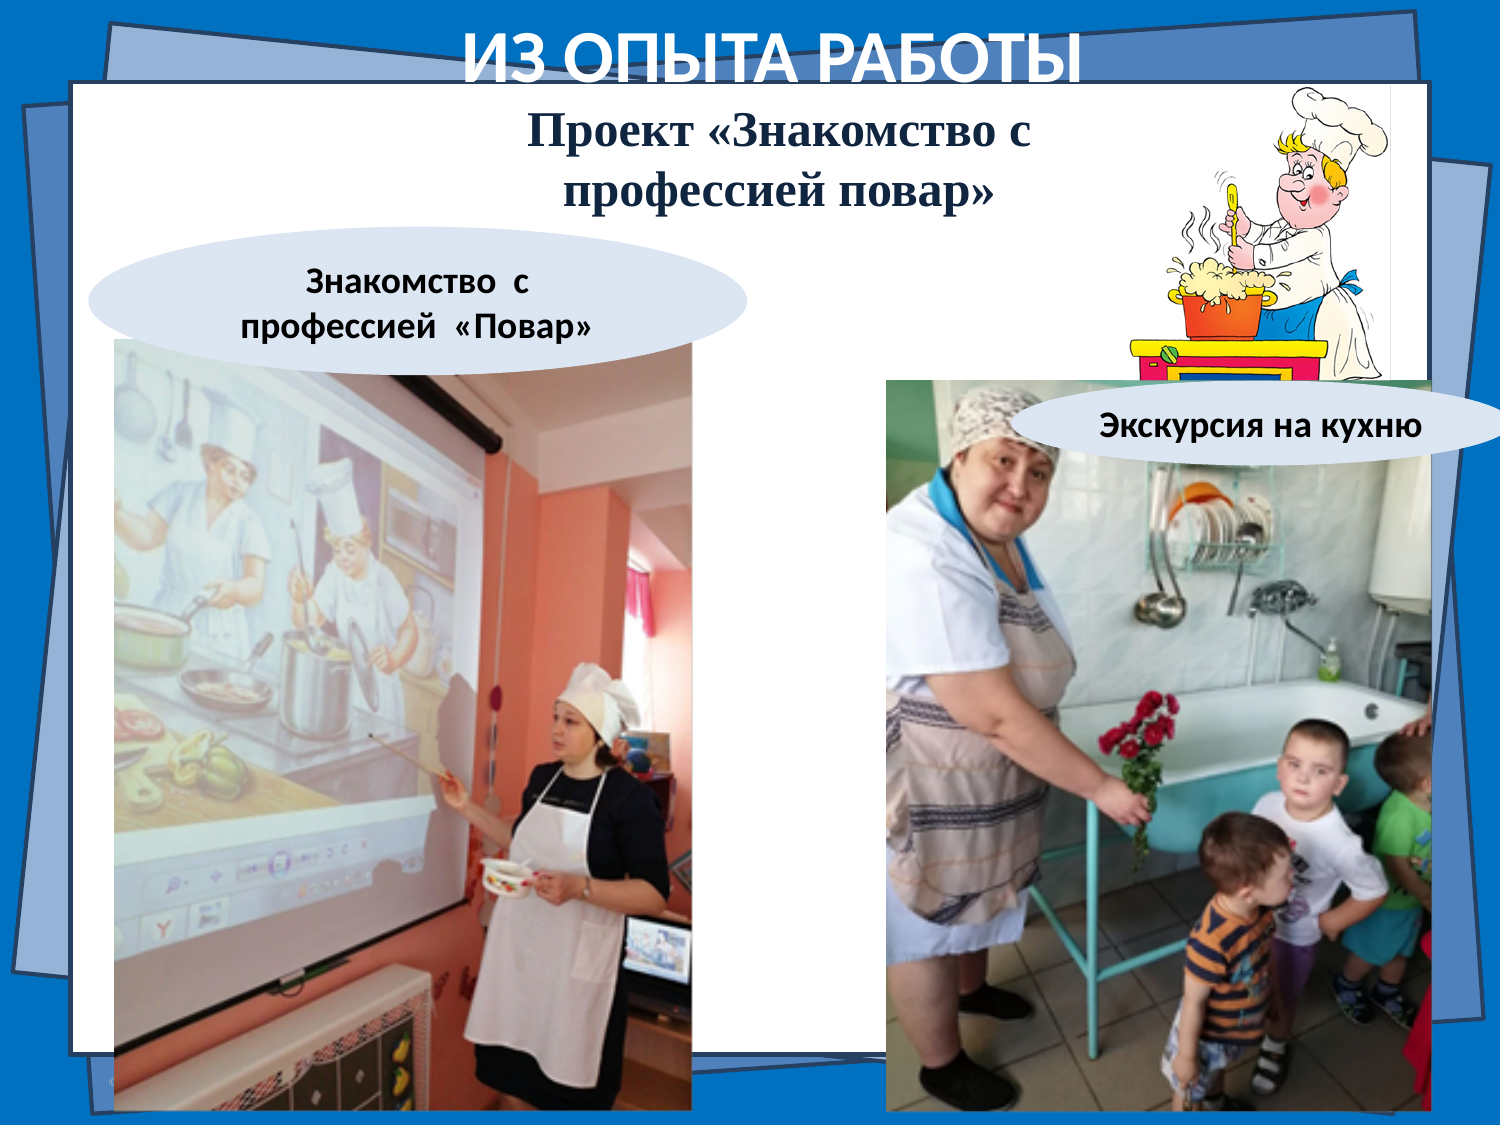

ИЗ ОПЫТА РАБОТЫ
Проект «Знакомство с профессией повар»
 Знакомство с профессией «Повар»
Экскурсия на кухню